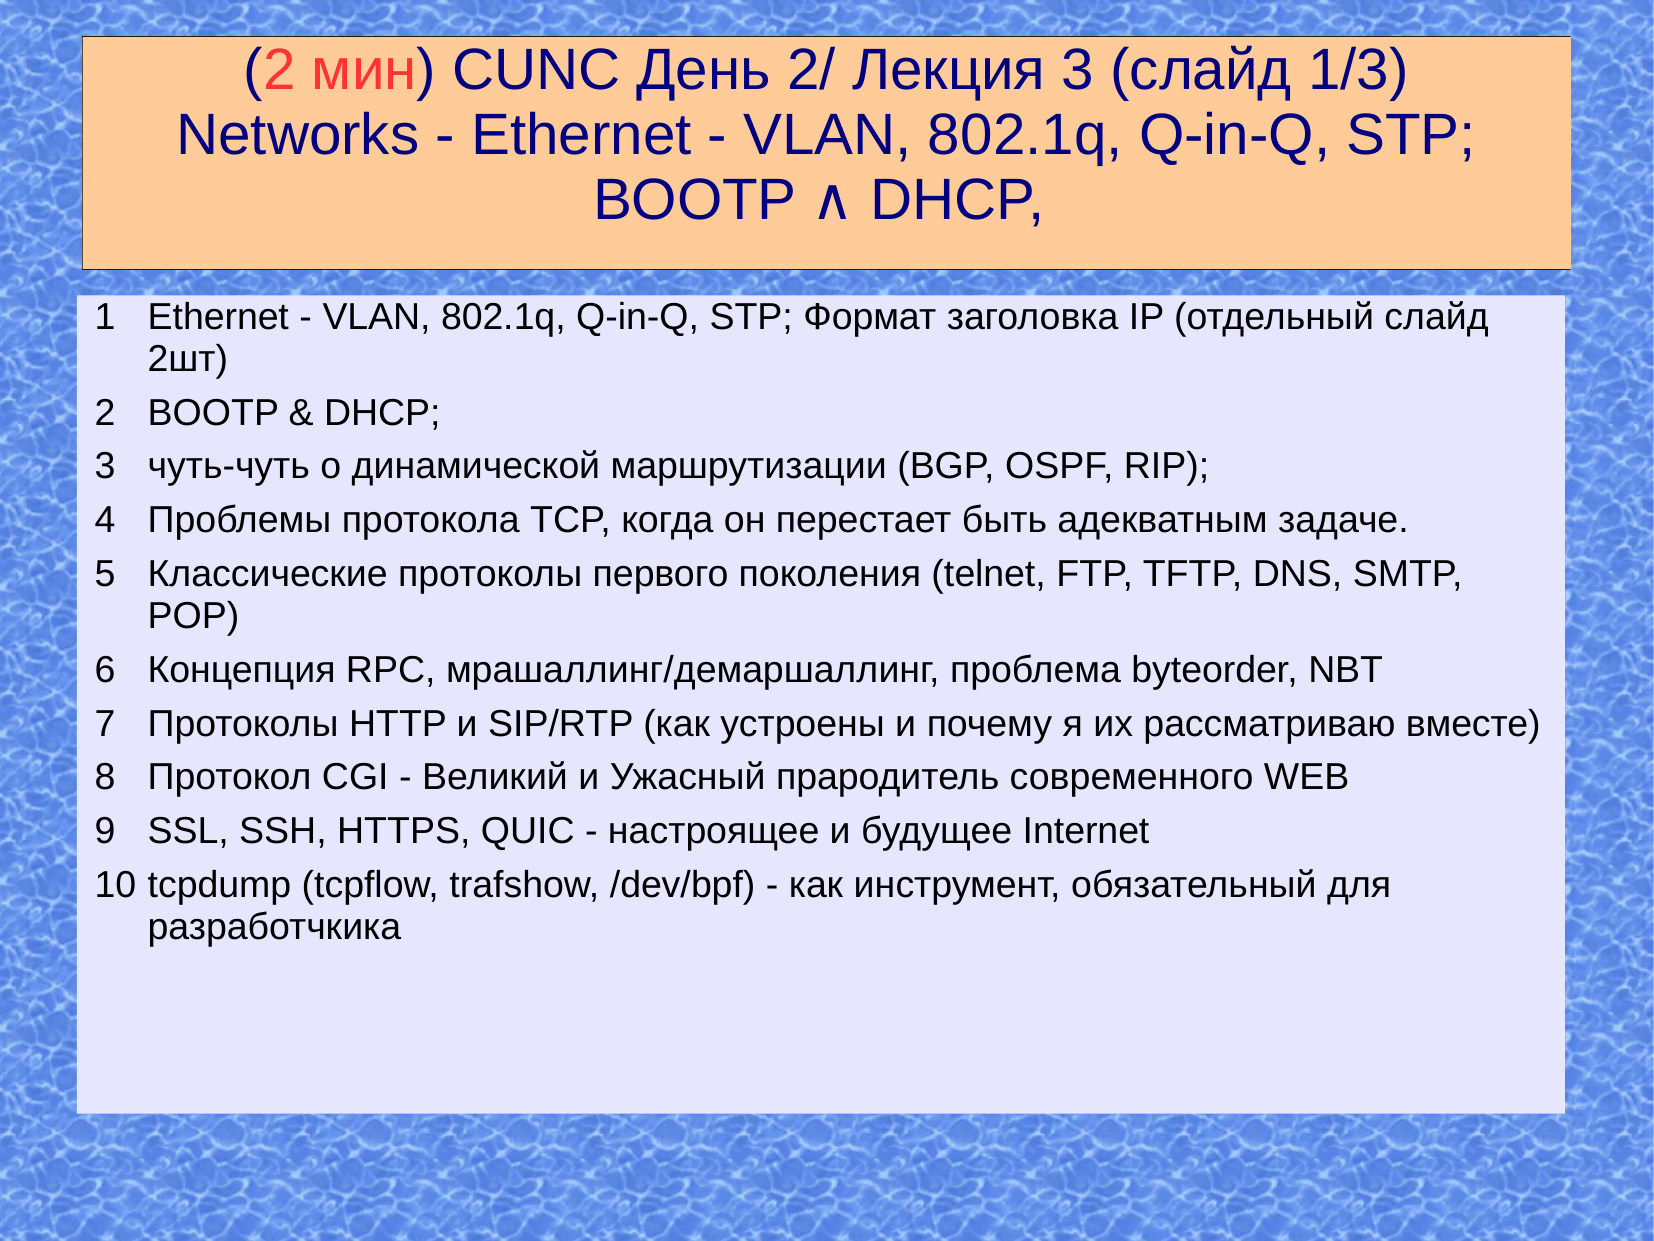

# (2 мин) CUNC День 2/ Лекция 3 (слайд 1/3) Networks - Ethernet - VLAN, 802.1q, Q-in-Q, STP; BOOTP ∧ DHCP,
Ethernet - VLAN, 802.1q, Q-in-Q, STP; Формат заголовка IP (отдельный слайд 2шт)
BOOTP & DHCP;
чуть-чуть о динамической маршрутизации (BGP, OSPF, RIP);
Проблемы протокола TCP, когда он перестает быть адекватным задаче.
Классические протоколы первого поколения (telnet, FTP, TFTP, DNS, SMTP, POP)
Концепция RPC, мрашаллинг/демаршаллинг, проблема byteorder, NBT
Протоколы HTTP и SIP/RTP (как устроены и почему я их рассматриваю вместе)
Протокол CGI - Великий и Ужасный прародитель современного WEB
SSL, SSH, HTTPS, QUIC - настроящее и будущее Internet
tcpdump (tcpflow, trafshow, /dev/bpf) - как инструмент, обязательный для разработчкика